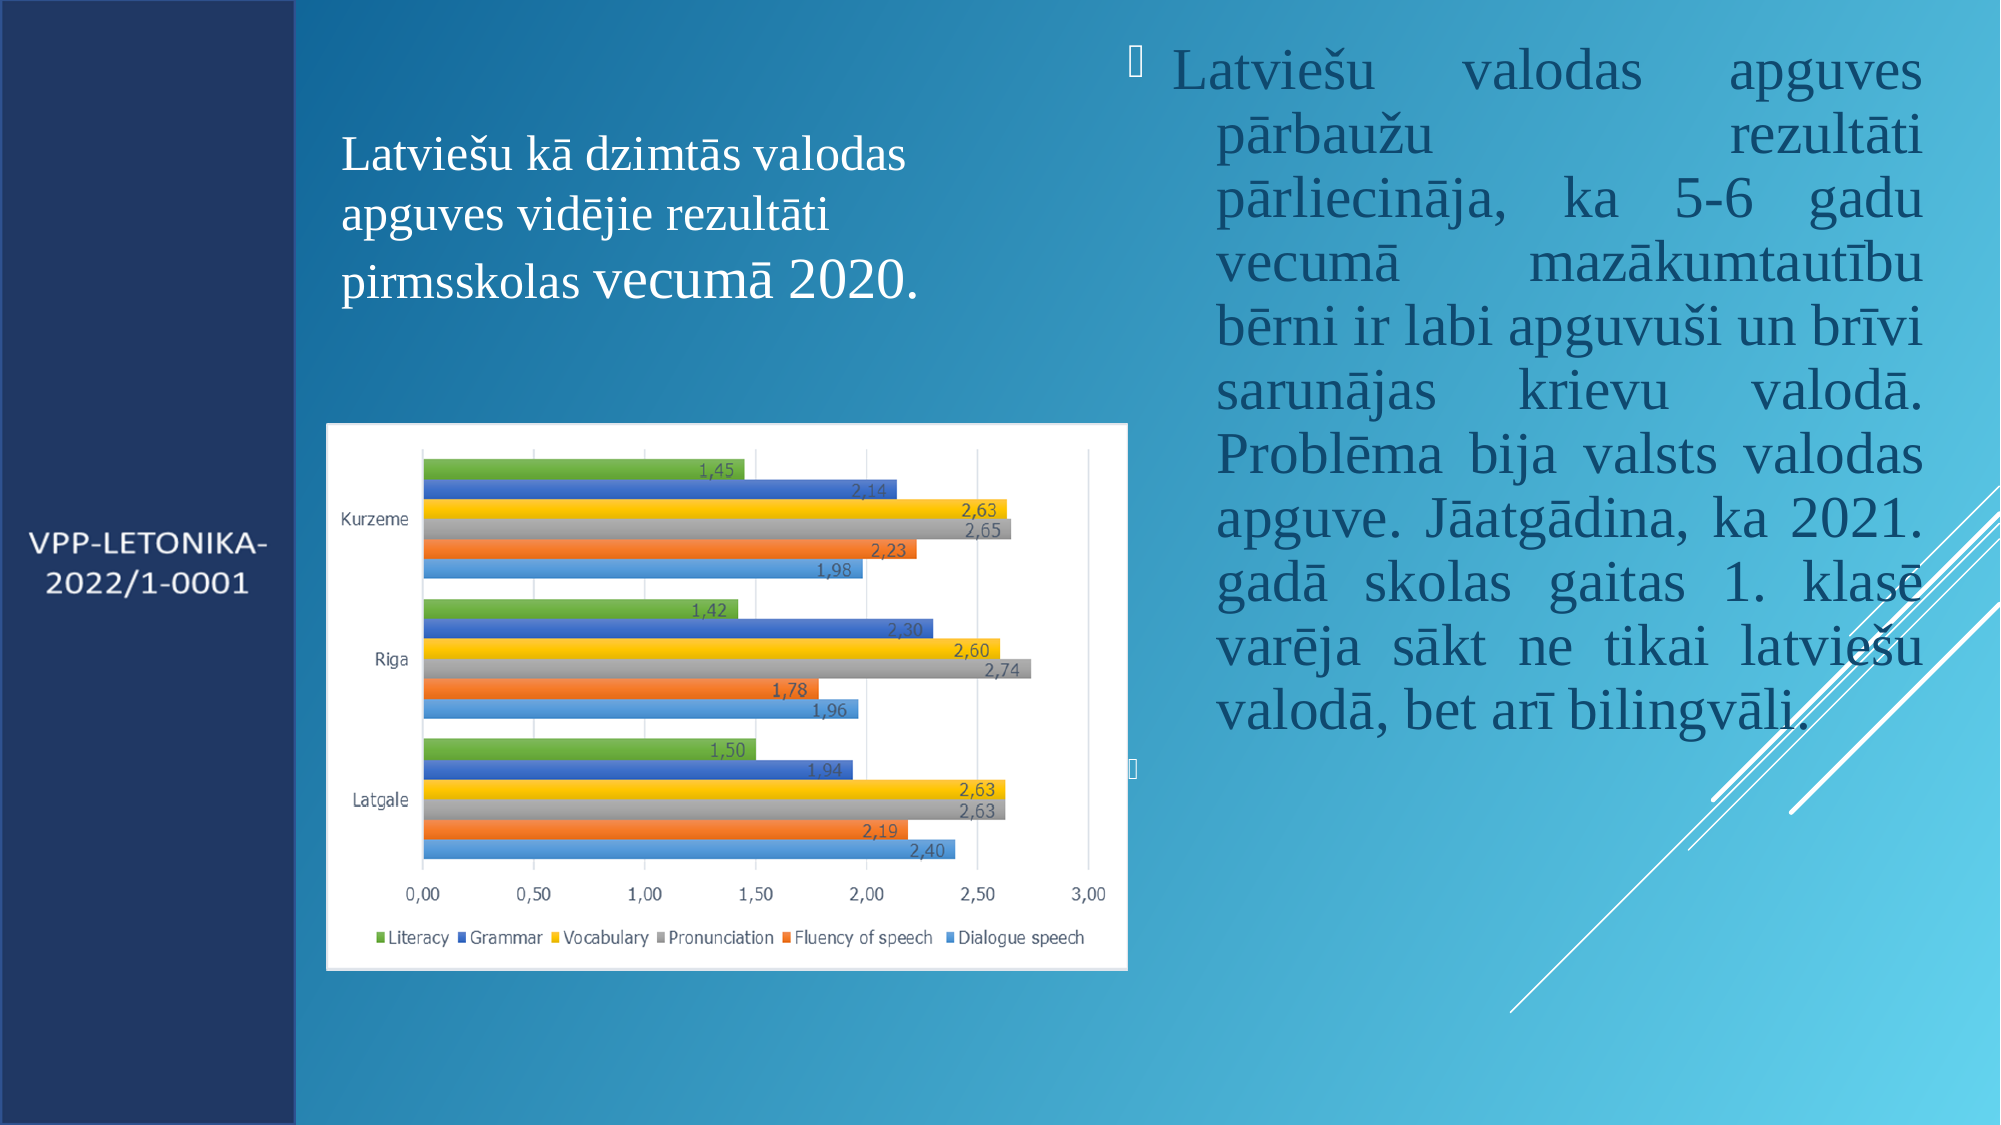

Latviešu valodas apguves pārbaužu rezultāti pārliecināja, ka 5-6 gadu vecumā mazākumtautību bērni ir labi apguvuši un brīvi sarunājas krievu valodā. Problēma bija valsts valodas apguve. Jāatgādina, ka 2021. gadā skolas gaitas 1. klasē varēja sākt ne tikai latviešu valodā, bet arī bilingvāli.
# Latviešu kā dzimtās valodas apguves vidējie rezultāti pirmsskolas vecumā 2020.